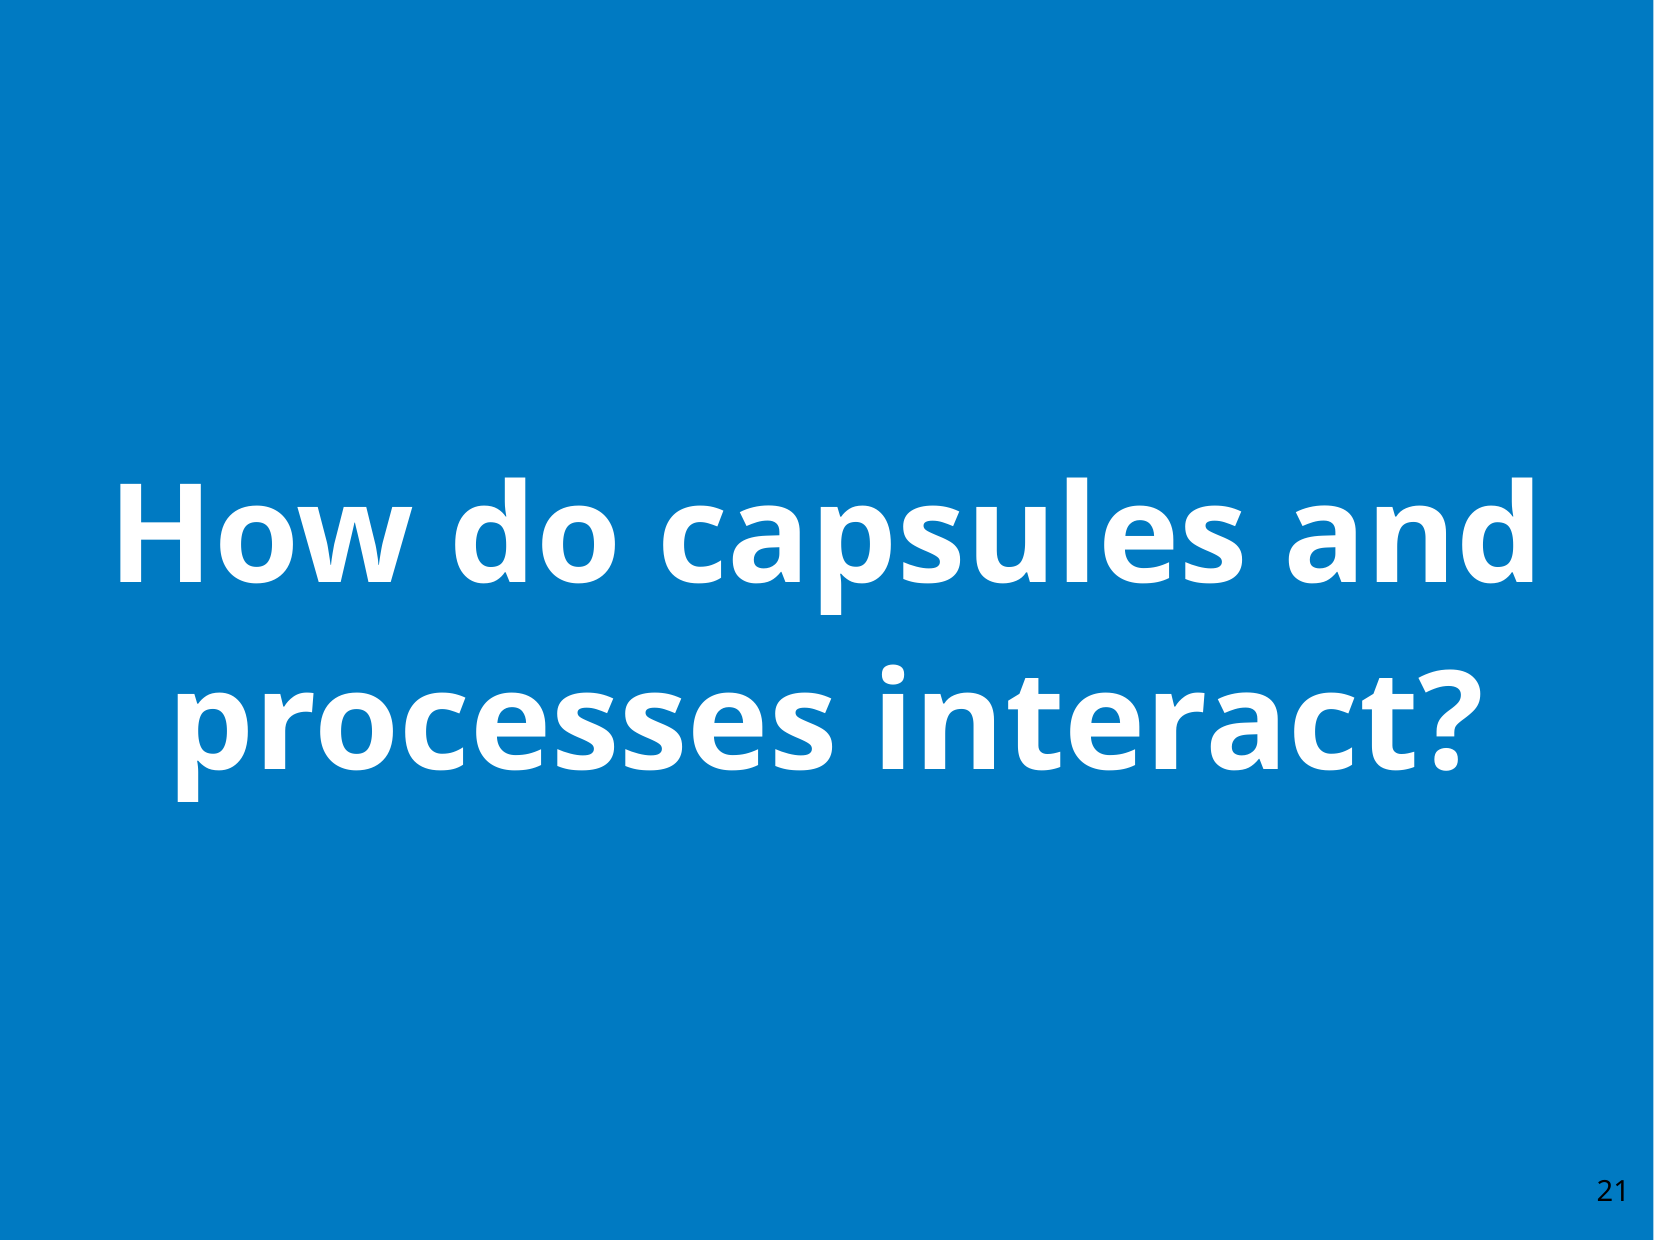

How do capsules and processes interact?
21